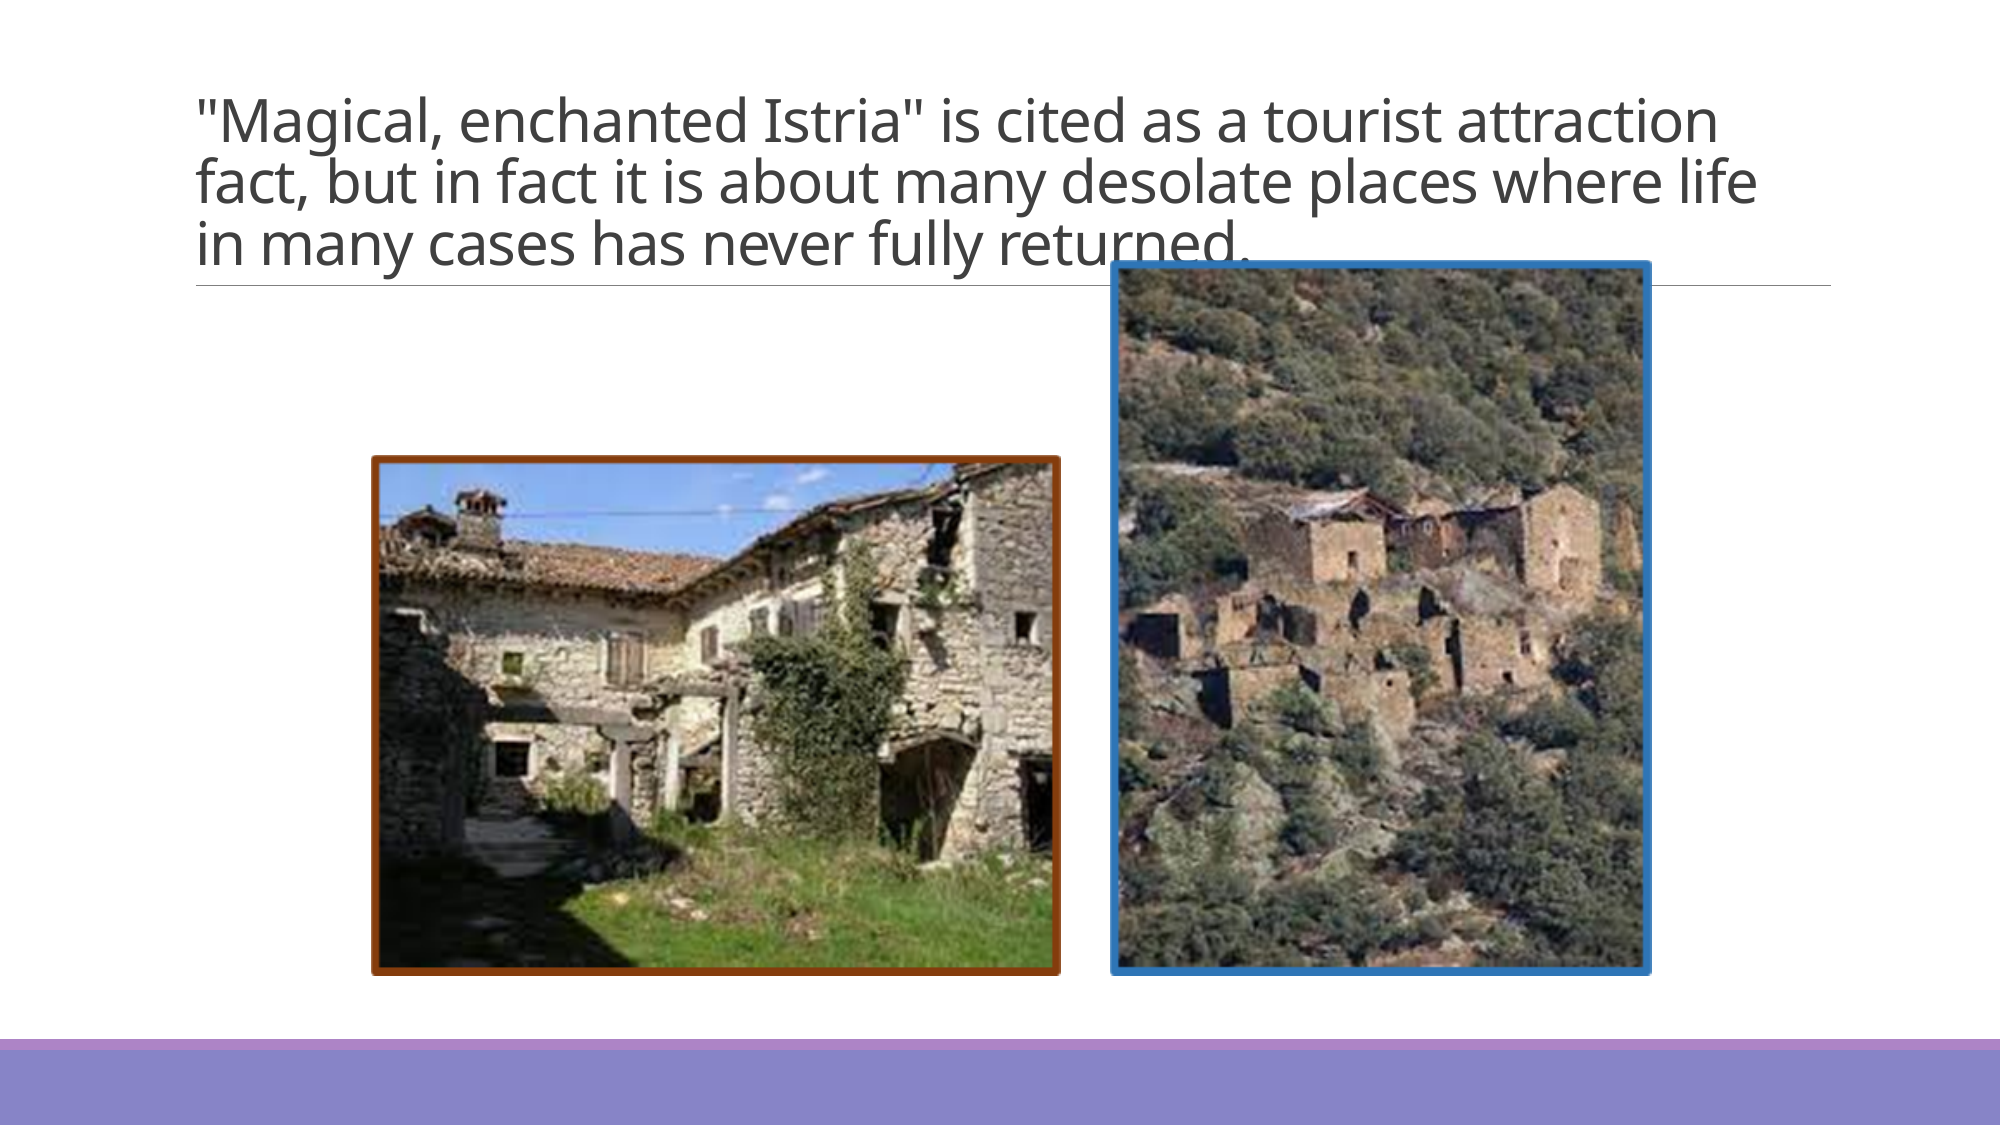

# "Magical, enchanted Istria" is cited as a tourist attraction fact, but in fact it is about many desolate places where life in many cases has never fully returned.